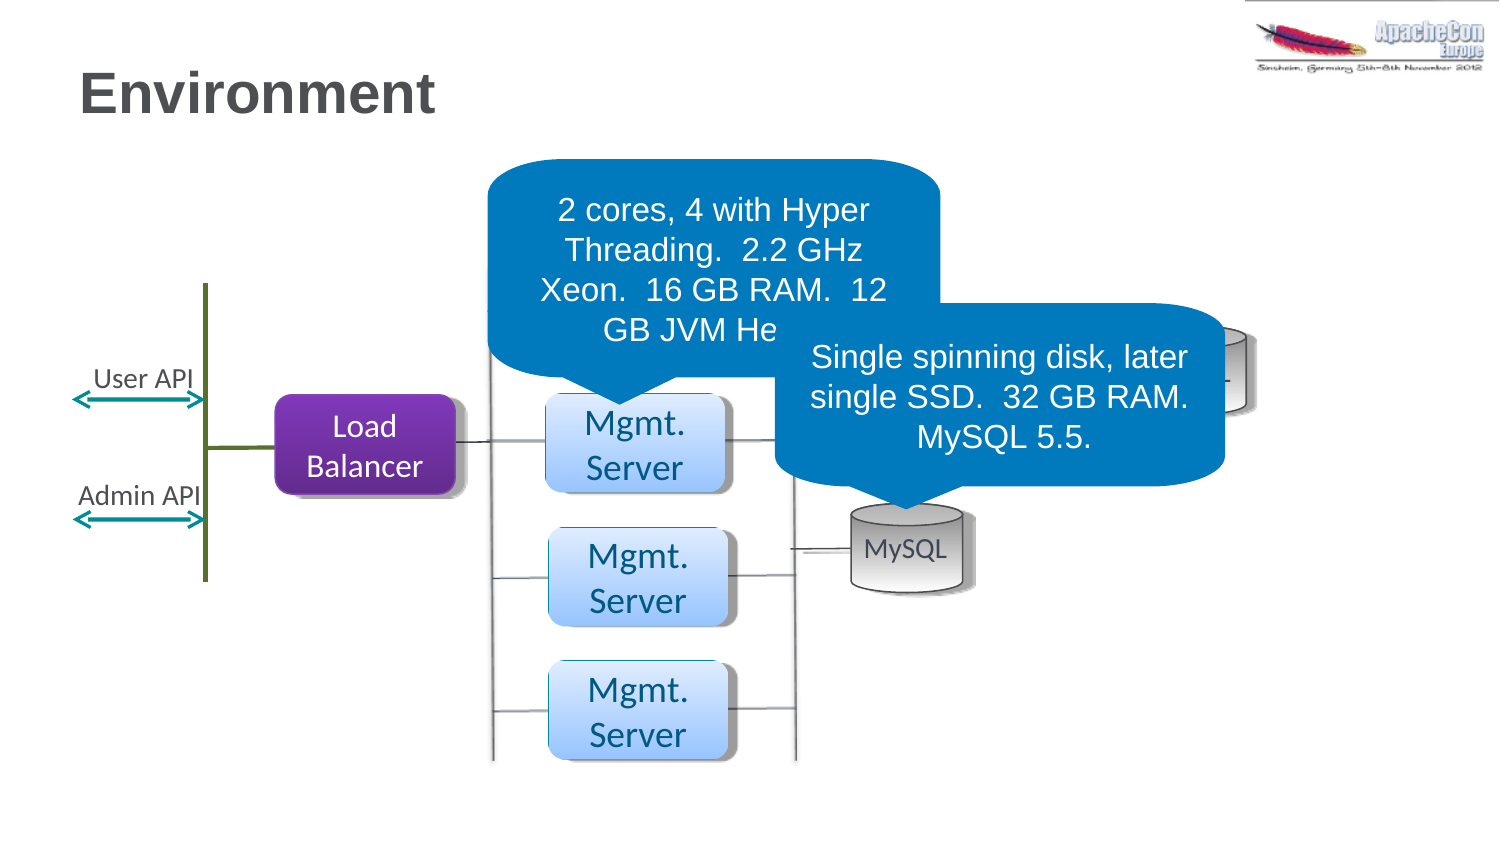

Environment
2 cores, 4 with Hyper Threading. 2.2 GHz Xeon. 16 GB RAM. 12 GB JVM Heap.
Mgmt. Server
Single spinning disk, later single SSD. 32 GB RAM. MySQL 5.5.
Zone Simulator
MySQL
User API
Mgmt. Server
Load Balancer
Admin API
MySQL
Mgmt. Server
Mgmt. Server